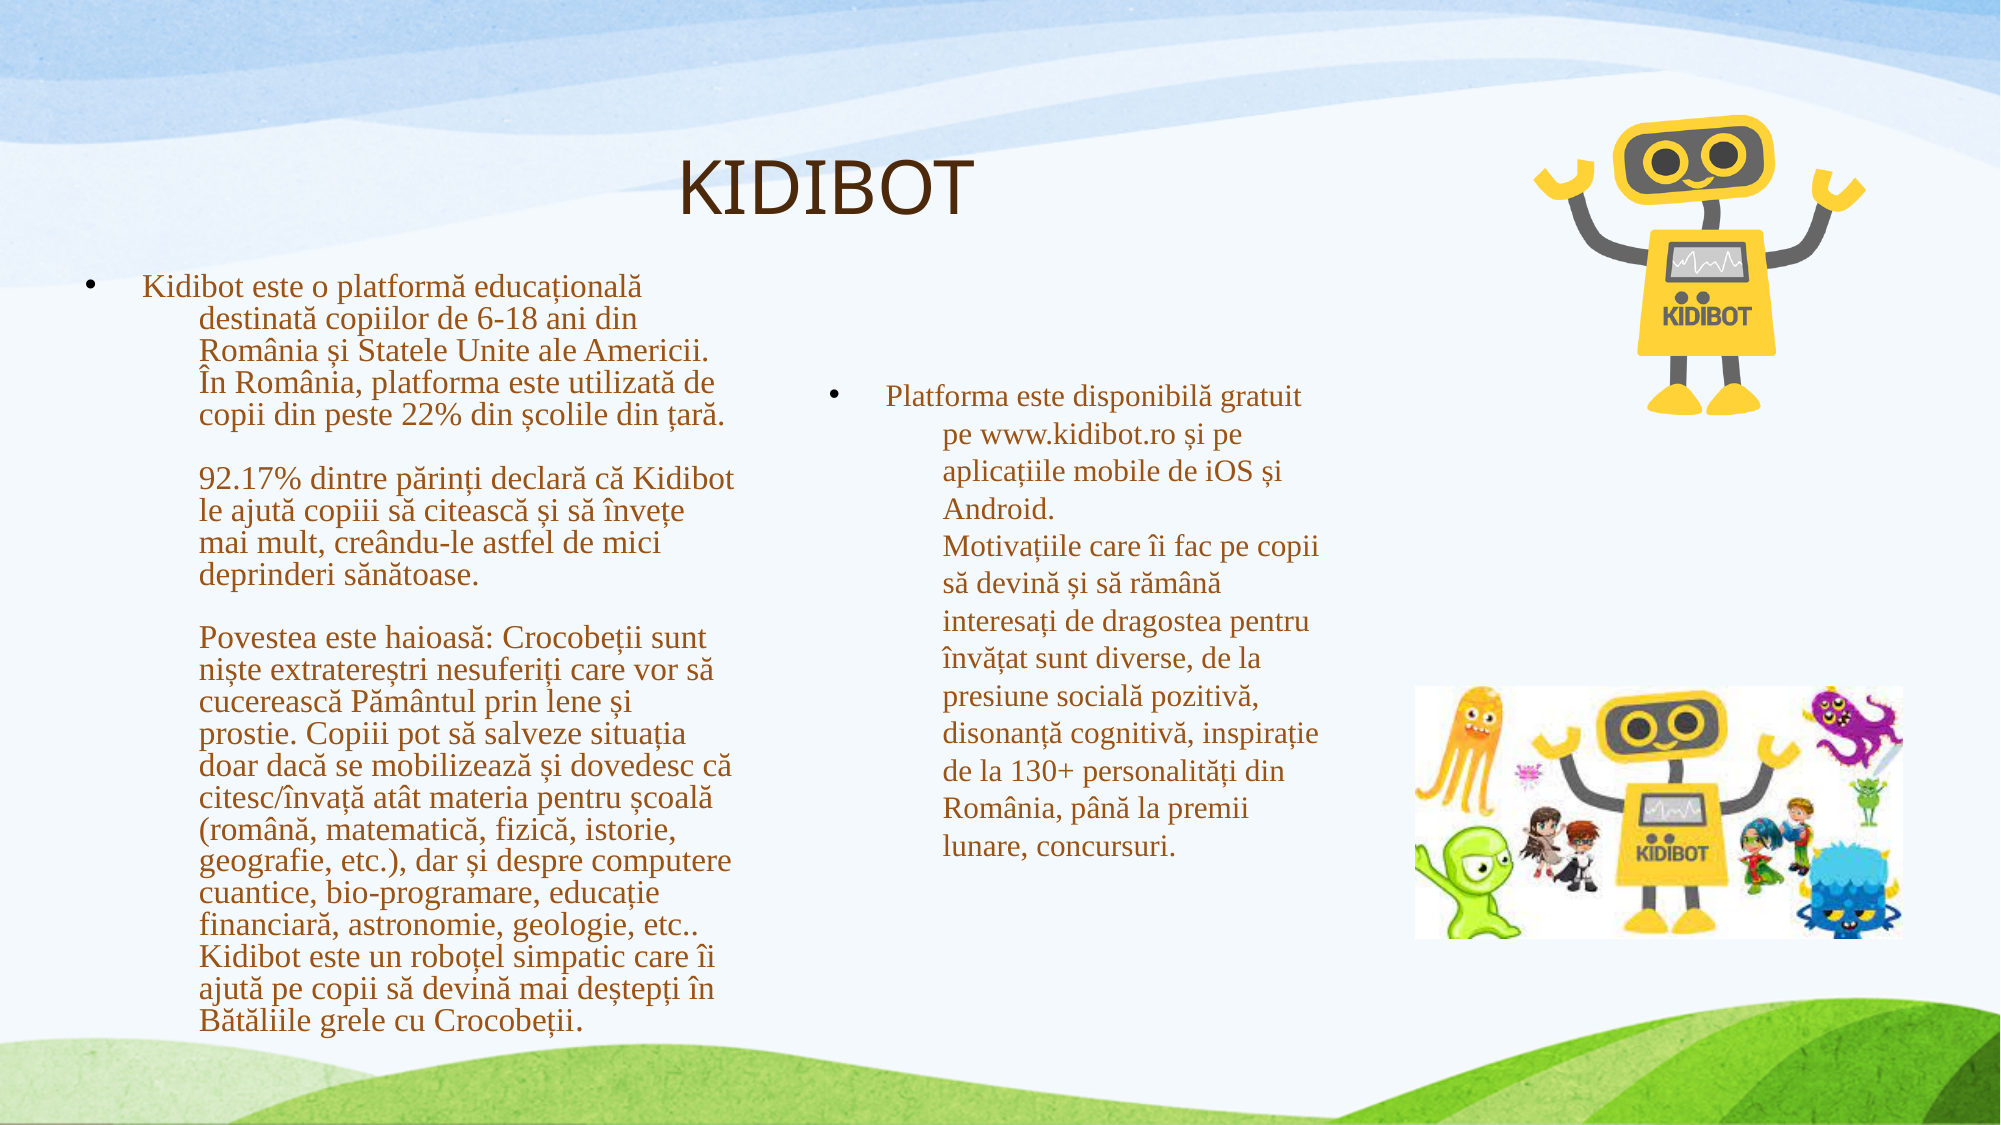

# KIDIBOT
Kidibot este o platformă educațională destinată copiilor de 6-18 ani din România și Statele Unite ale Americii. În România, platforma este utilizată de copii din peste 22% din școlile din țară.
92.17% dintre părinți declară că Kidibot le ajută copiii să citească și să învețe mai mult, creându-le astfel de mici deprinderi sănătoase.
Povestea este haioasă: Crocobeții sunt niște extratereștri nesuferiți care vor să cucerească Pământul prin lene și prostie. Copiii pot să salveze situația doar dacă se mobilizează și dovedesc că citesc/învață atât materia pentru școală (română, matematică, fizică, istorie, geografie, etc.), dar și despre computere cuantice, bio-programare, educație financiară, astronomie, geologie, etc.. Kidibot este un roboțel simpatic care îi ajută pe copii să devină mai deștepți în Bătăliile grele cu Crocobeții.
Platforma este disponibilă gratuit pe www.kidibot.ro și pe aplicațiile mobile de iOS și Android.
Motivațiile care îi fac pe copii să devină și să rămână interesați de dragostea pentru învățat sunt diverse, de la presiune socială pozitivă, disonanță cognitivă, inspirație de la 130+ personalități din România, până la premii lunare, concursuri.